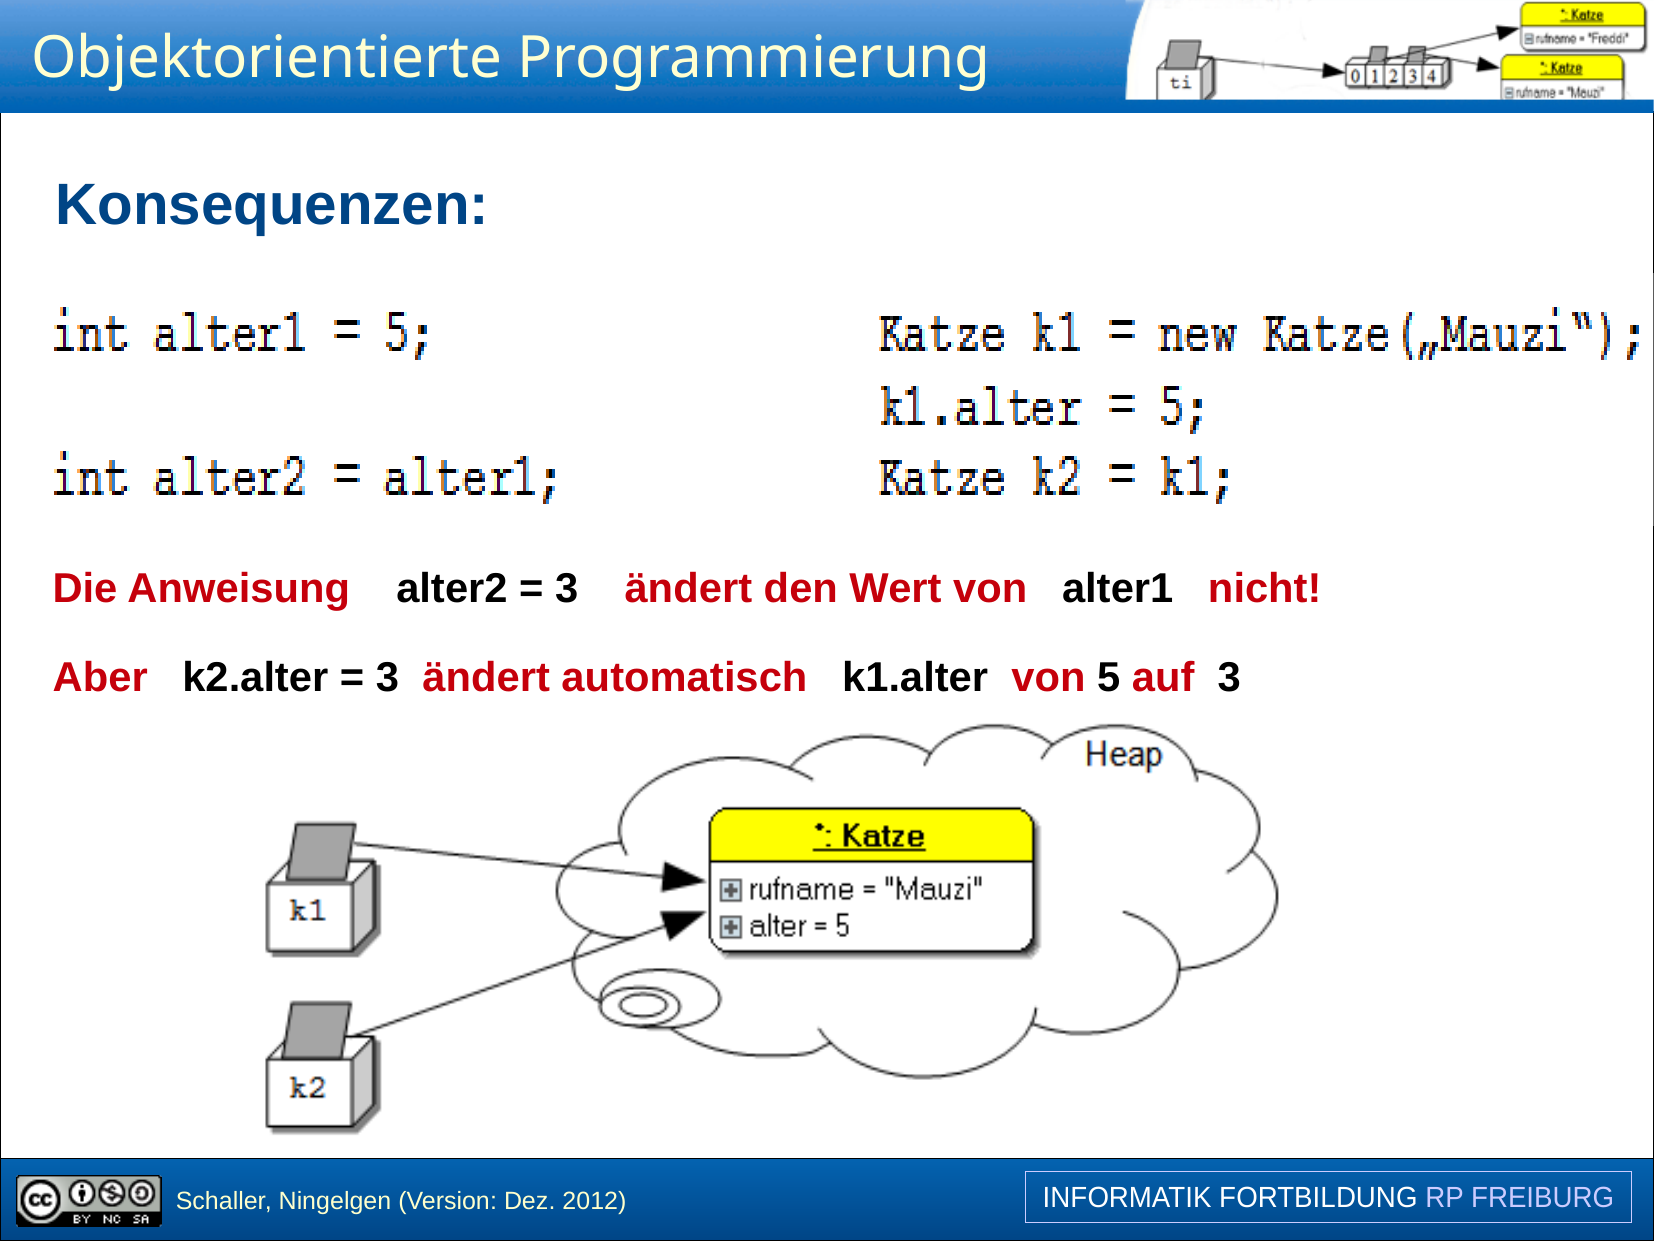

# Objektorientierte Programmierung
Konsequenzen:
Die Anweisung alter2 = 3 ändert den Wert von alter1 nicht!
Aber k2.alter = 3 ändert automatisch k1.alter von 5 auf 3
6